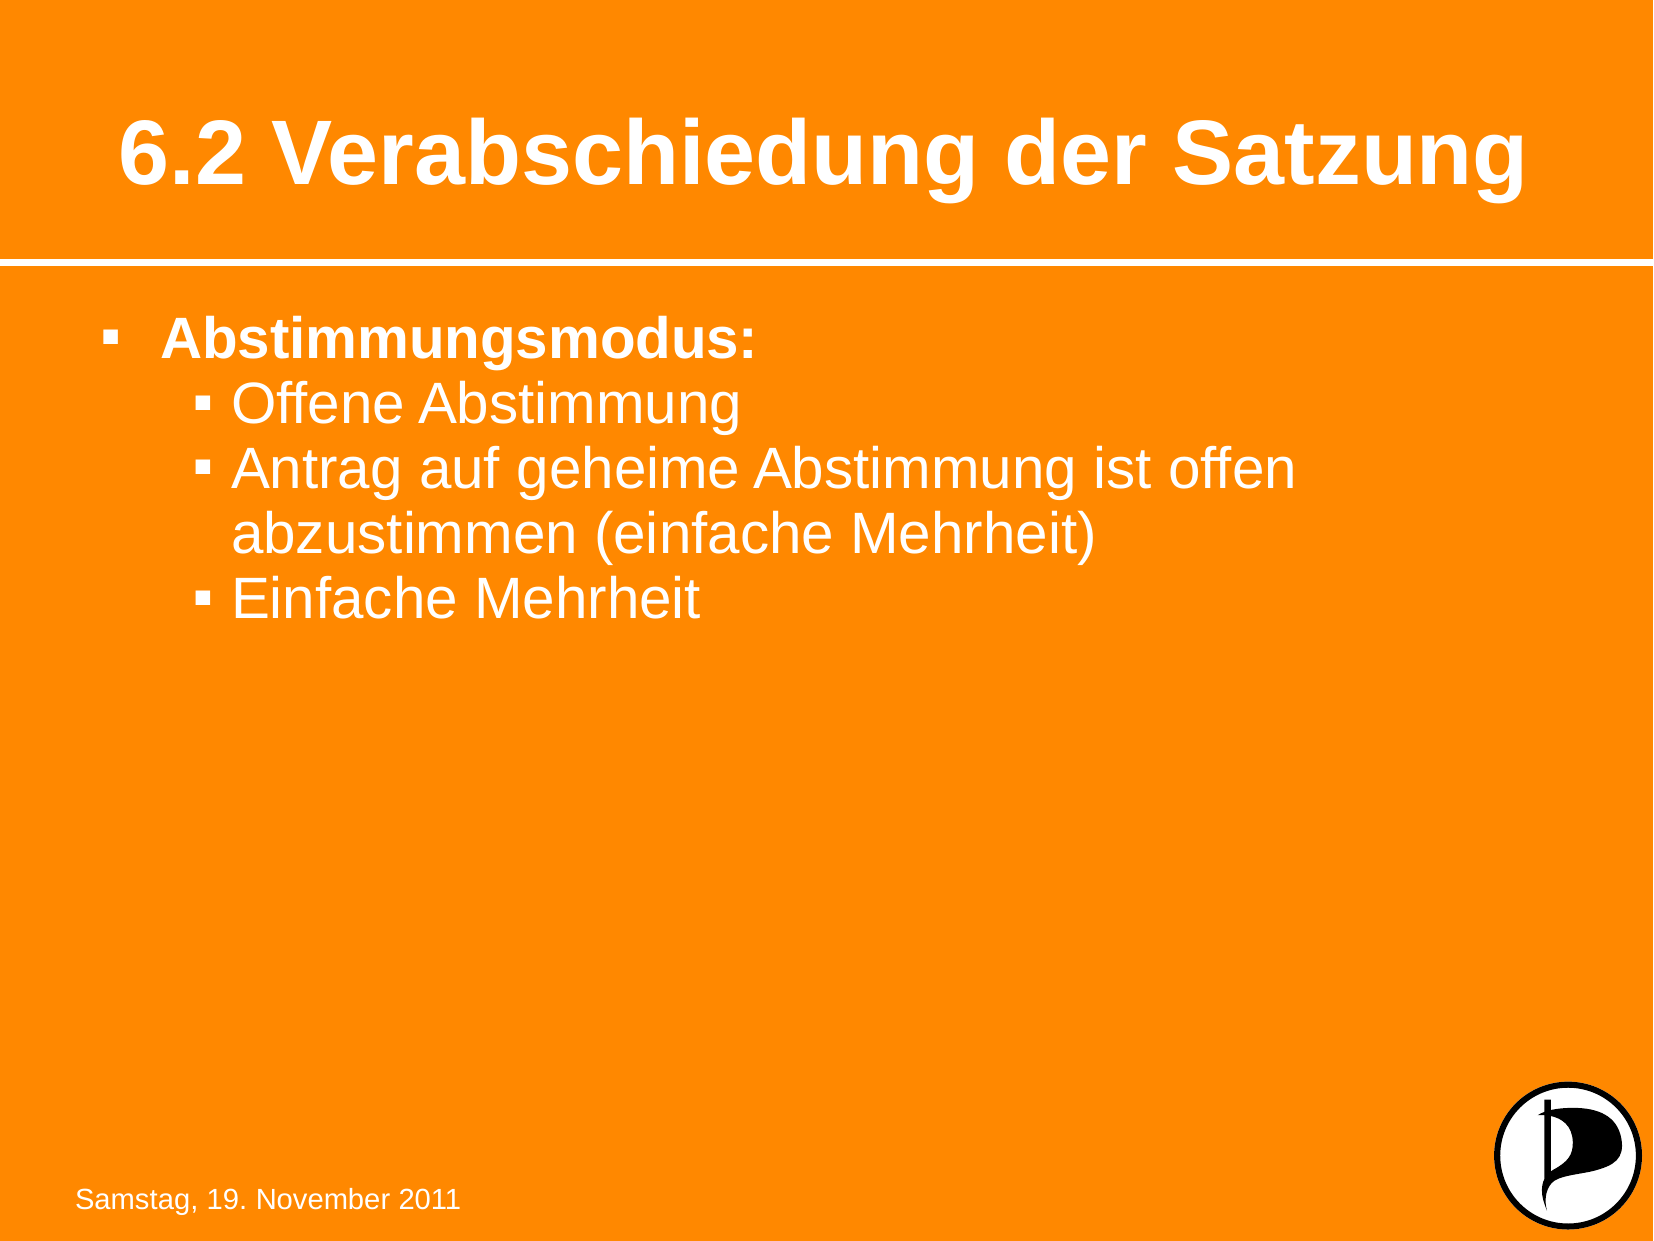

# 6.2 Verabschiedung der Satzung
Abstimmungsmodus:
Offene Abstimmung
Antrag auf geheime Abstimmung ist offen abzustimmen (einfache Mehrheit)
Einfache Mehrheit